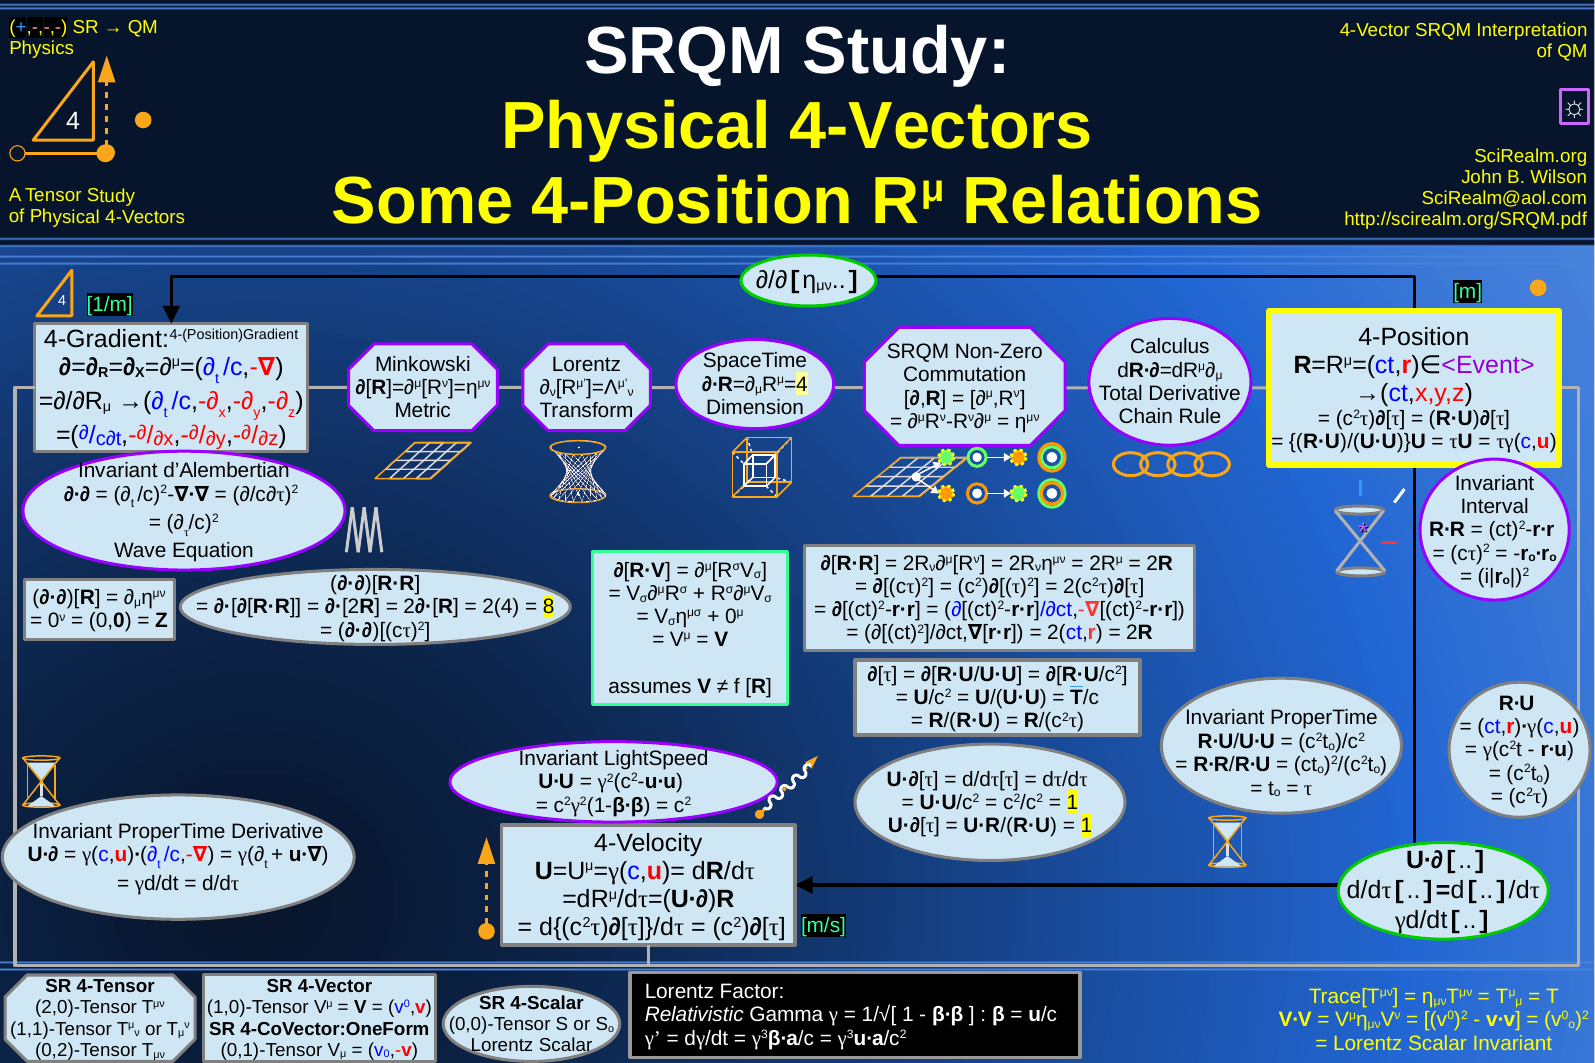

(+,-,-,-) SR → QM
Physics
A Tensor Study
of Physical 4-Vectors
4-Vector SRQM Interpretation
of QM
SciRealm.org
John B. Wilson
SciRealm@aol.com
http://scirealm.org/SRQM.pdf
# SRQM Study: Physical 4-Vectors Some 4-Position Rμ Relations
4
☼
∂/∂[ημν..]
 4
[m]
[1/m]
4-Position
R=Rμ=(ct,r)∈<Event>
→(ct,x,y,z)
 = (c2τ)∂[τ] = (R·U)∂[τ]
= {(R·U)/(U·U)}U = τU = τγ(c,u)
Calculus
dR∙∂=dRμ∂μ
Total Derivative
Chain Rule
4-Gradient:4-(Position)Gradient
∂=∂R=∂X=∂μ=(∂t /c,-∇)
=∂/∂Rμ →(∂t /c,-∂x,-∂y,-∂z)
=(∂/c∂t,-∂/∂x,-∂/∂y,-∂/∂z)
SRQM Non-Zero
Commutation
[∂,R] = [∂μ,Rν]
= ∂μRν-Rν∂μ = ημν
SpaceTime
∂∙R=∂μRμ=4
Dimension
Minkowski
∂[R]=∂μ[Rν]=ημν
Metric
Lorentz
∂ν[Rμ’]=Λμ’ν
Transform
Invariant d’Alembertian
∂∙∂ = (∂t /c)2-∇∙∇ = (∂/c∂τ)2
= (∂τ/c)2
Wave Equation
Invariant
Interval
R∙R = (ct)2-r∙r
= (cτ)2 = -ro∙ro
= (i|ro|)2
*
∂[R·R] = 2Rν∂μ[Rν] = 2Rνημν = 2Rμ = 2R
= ∂[(cτ)2] = (c2)∂[(τ)2] = 2(c2τ)∂[τ]
= ∂[(ct)2-r·r] = (∂[(ct)2-r·r]/∂ct,-∇[(ct)2-r·r])
= (∂[(ct)2]/∂ct,∇[r·r]) = 2(ct,r) = 2R
∂[R·V] = ∂μ[RσVσ]
= Vσ∂μRσ + Rσ∂μVσ
= Vσημσ + 0μ
= Vμ = V
assumes V ≠ f [R]
(∂·∂)[R·R]
= ∂·[∂[R·R]] = ∂·[2R] = 2∂·[R] = 2(4) = 8
= (∂·∂)[(cτ)2]
(∂·∂)[R] = ∂μημν
= 0ν = (0,0) = Z
∂[τ] = ∂[R·U/U·U] = ∂[R·U/c2]
= U/c2 = U/(U·U) = T/c
= R/(R·U) = R/(c2τ)
Invariant ProperTime
R∙U/U∙U = (c2to)/c2
= R∙R/R∙U = (cto)2/(c2to)
= to = τ
R∙U
= (ct,r)∙γ(c,u)
= γ(c2t - r∙u)
= (c2to)
= (c2τ)
Invariant LightSpeed
U∙U = γ2(c2-u∙u)
= c2γ2(1-β∙β) = c2
U·∂[τ] = d/dτ[τ] = dτ/dτ
= U·U/c2 = c2/c2 = 1
U·∂[τ] = U·R/(R·U) = 1
Invariant ProperTime Derivative
U∙∂ = γ(c,u)∙(∂t /c,-∇) = γ(∂t + u∙∇)
= γd/dt = d/dτ
4-Velocity
U=Uμ=γ(c,u)= dR/dτ
=dRμ/dτ=(U∙∂)R
 = d{(c2τ)∂[τ]}/dτ = (c2)∂[τ]
 U∙∂[..]
d/dτ[..]=d[..]/dτ
γd/dt[..]
[m/s]
Lorentz Factor:
Relativistic Gamma γ = 1/√[ 1 - β∙β ] : β = u/c
γ’ = dγ/dt = γ3β∙a/c = γ3u∙a/c2
SR 4-Tensor
(2,0)-Tensor Tμν
(1,1)-Tensor Tμν or Tμν
(0,2)-Tensor Tμν
SR 4-Vector
(1,0)-Tensor Vμ = V = (v0,v)
SR 4-CoVector:OneForm
(0,1)-Tensor Vμ = (v0,-v)
Trace[Tμν] = ημνTμν = Tμμ = T
V∙V = VμημνVν = [(v0)2 - v∙v] = (v0o)2
= Lorentz Scalar Invariant
SR 4-Scalar
(0,0)-Tensor S or So
Lorentz Scalar